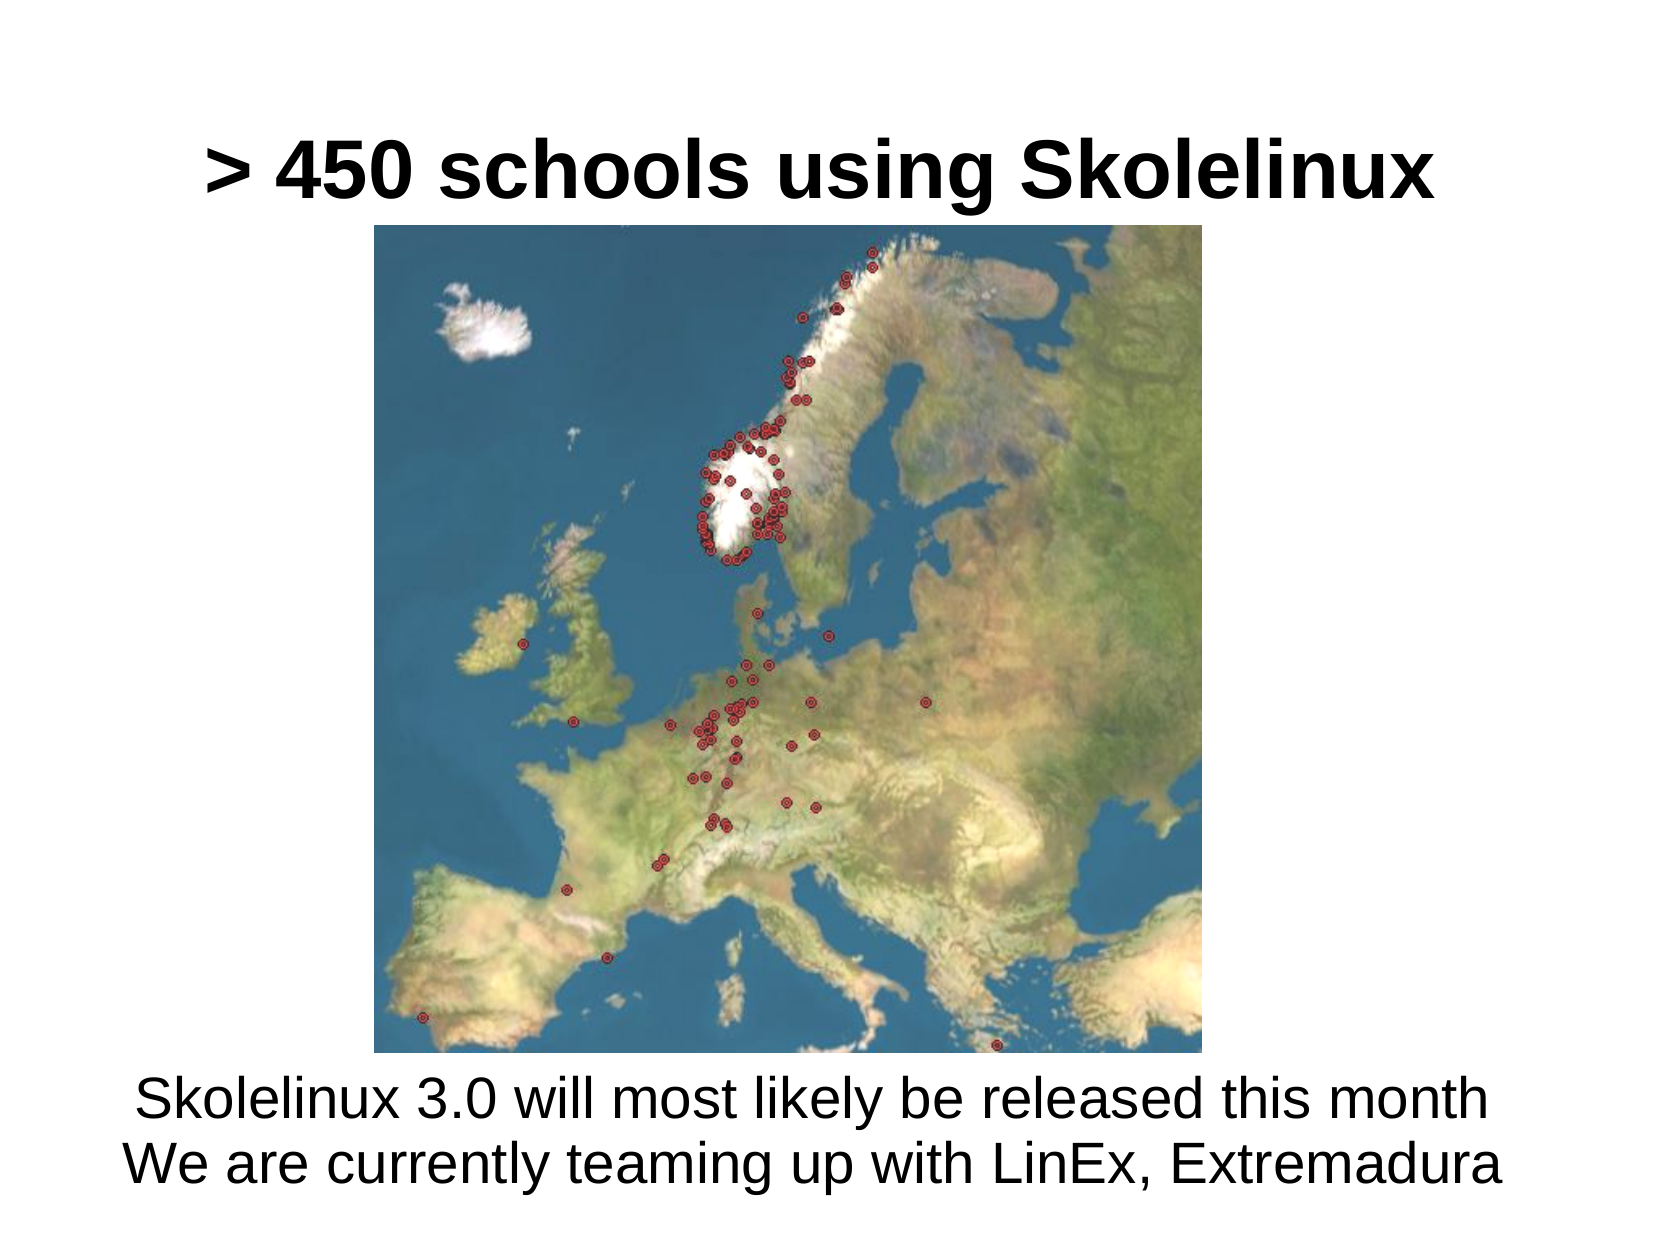

# > 450 schools using Skolelinux
Skolelinux 3.0 will most likely be released this month
We are currently teaming up with LinEx, Extremadura